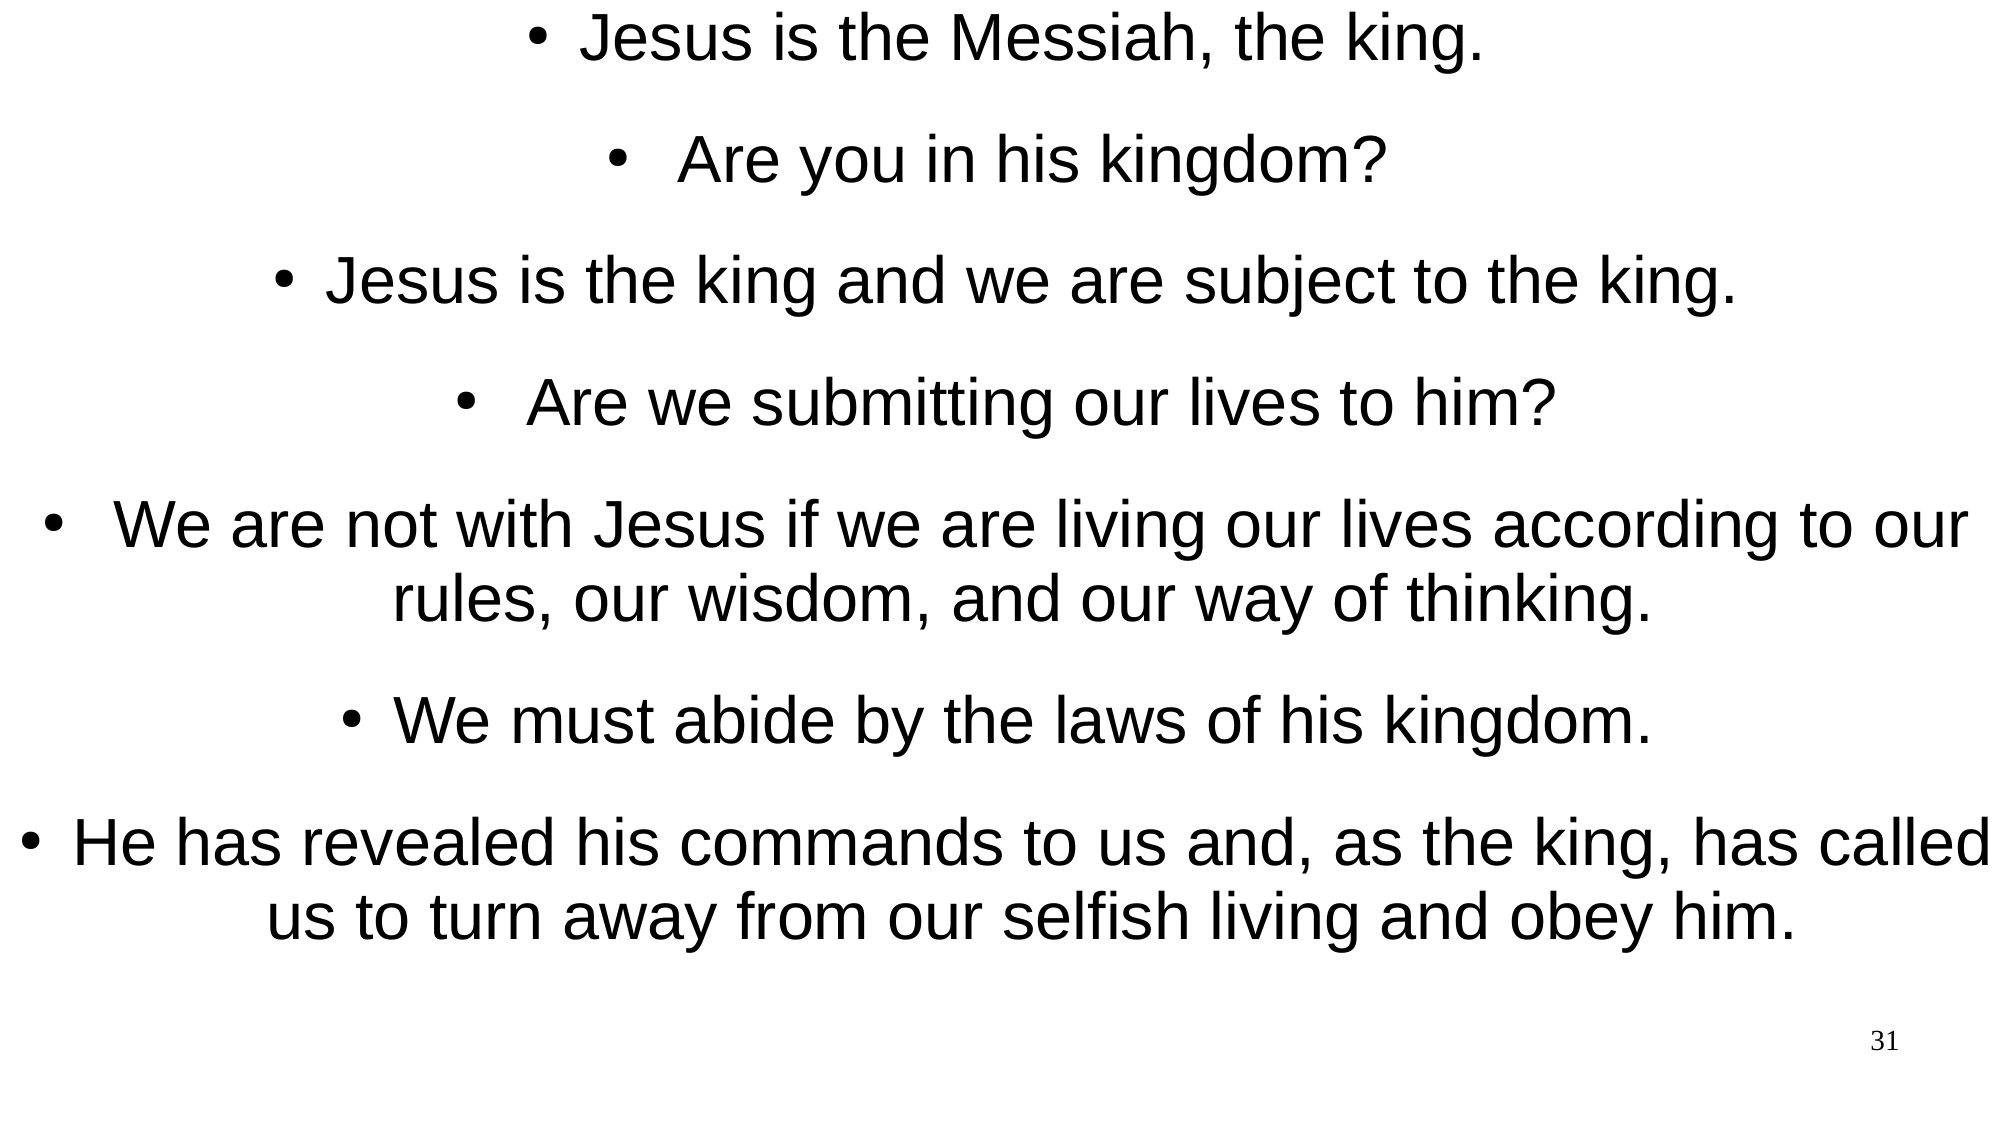

# Jesus is the Messiah, the king.
 Are you in his kingdom?
Jesus is the king and we are subject to the king.
 Are we submitting our lives to him?
 We are not with Jesus if we are living our lives according to our rules, our wisdom, and our way of thinking.
We must abide by the laws of his kingdom.
He has revealed his commands to us and, as the king, has called us to turn away from our selfish living and obey him.
31